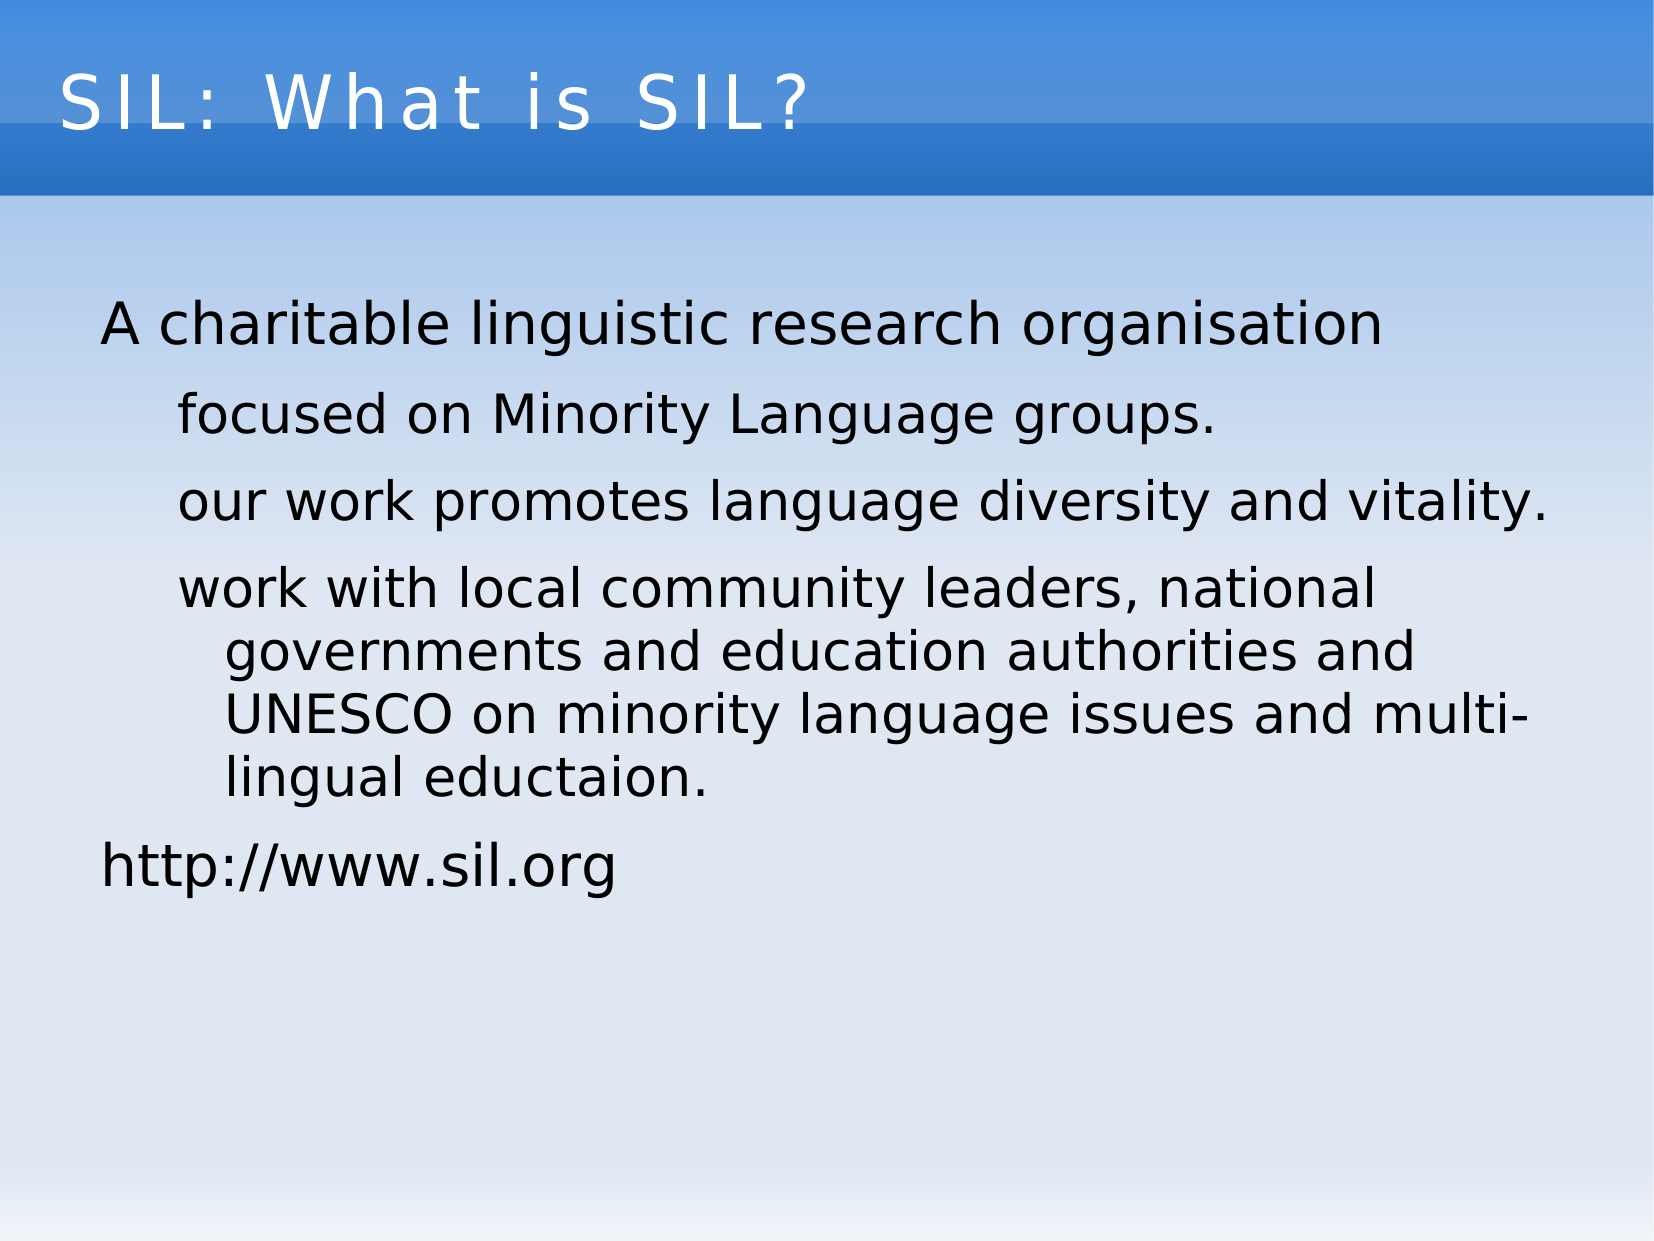

# SIL: What is SIL?
A charitable linguistic research organisation
focused on Minority Language groups.
our work promotes language diversity and vitality.
work with local community leaders, national governments and education authorities and UNESCO on minority language issues and multi-lingual eductaion.
http://www.sil.org